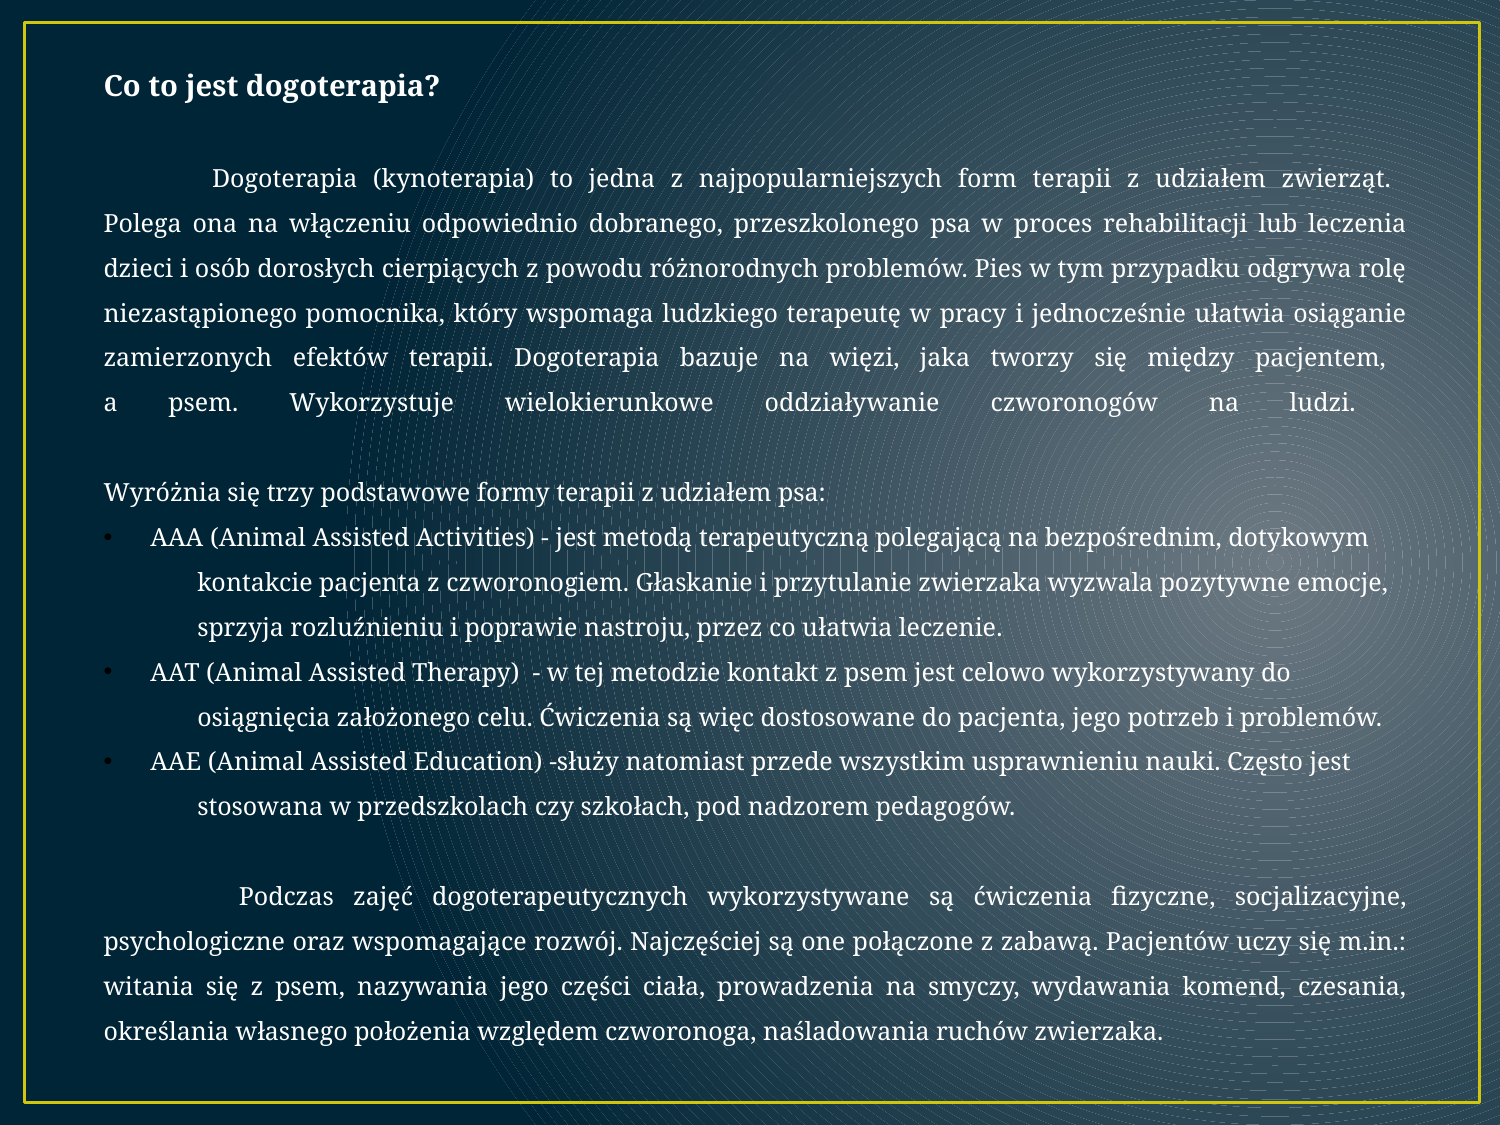

Co to jest dogoterapia?
 Dogoterapia (kynoterapia) to jedna z najpopularniejszych form terapii z udziałem zwierząt.
Polega ona na włączeniu odpowiednio dobranego, przeszkolonego psa w proces rehabilitacji lub leczenia dzieci i osób dorosłych cierpiących z powodu różnorodnych problemów. Pies w tym przypadku odgrywa rolę niezastąpionego pomocnika, który wspomaga ludzkiego terapeutę w pracy i jednocześnie ułatwia osiąganie zamierzonych efektów terapii. Dogoterapia bazuje na więzi, jaka tworzy się między pacjentem,
a psem. Wykorzystuje wielokierunkowe oddziaływanie czworonogów na ludzi.
Wyróżnia się trzy podstawowe formy terapii z udziałem psa:
AAA (Animal Assisted Activities) - jest metodą terapeutyczną polegającą na bezpośrednim, dotykowym kontakcie pacjenta z czworonogiem. Głaskanie i przytulanie zwierzaka wyzwala pozytywne emocje, sprzyja rozluźnieniu i poprawie nastroju, przez co ułatwia leczenie.
AAT (Animal Assisted Therapy) - w tej metodzie kontakt z psem jest celowo wykorzystywany do osiągnięcia założonego celu. Ćwiczenia są więc dostosowane do pacjenta, jego potrzeb i problemów.
AAE (Animal Assisted Education) -służy natomiast przede wszystkim usprawnieniu nauki. Często jest stosowana w przedszkolach czy szkołach, pod nadzorem pedagogów.
 Podczas zajęć dogoterapeutycznych wykorzystywane są ćwiczenia fizyczne, socjalizacyjne, psychologiczne oraz wspomagające rozwój. Najczęściej są one połączone z zabawą. Pacjentów uczy się m.in.: witania się z psem, nazywania jego części ciała, prowadzenia na smyczy, wydawania komend, czesania, określania własnego położenia względem czworonoga, naśladowania ruchów zwierzaka.